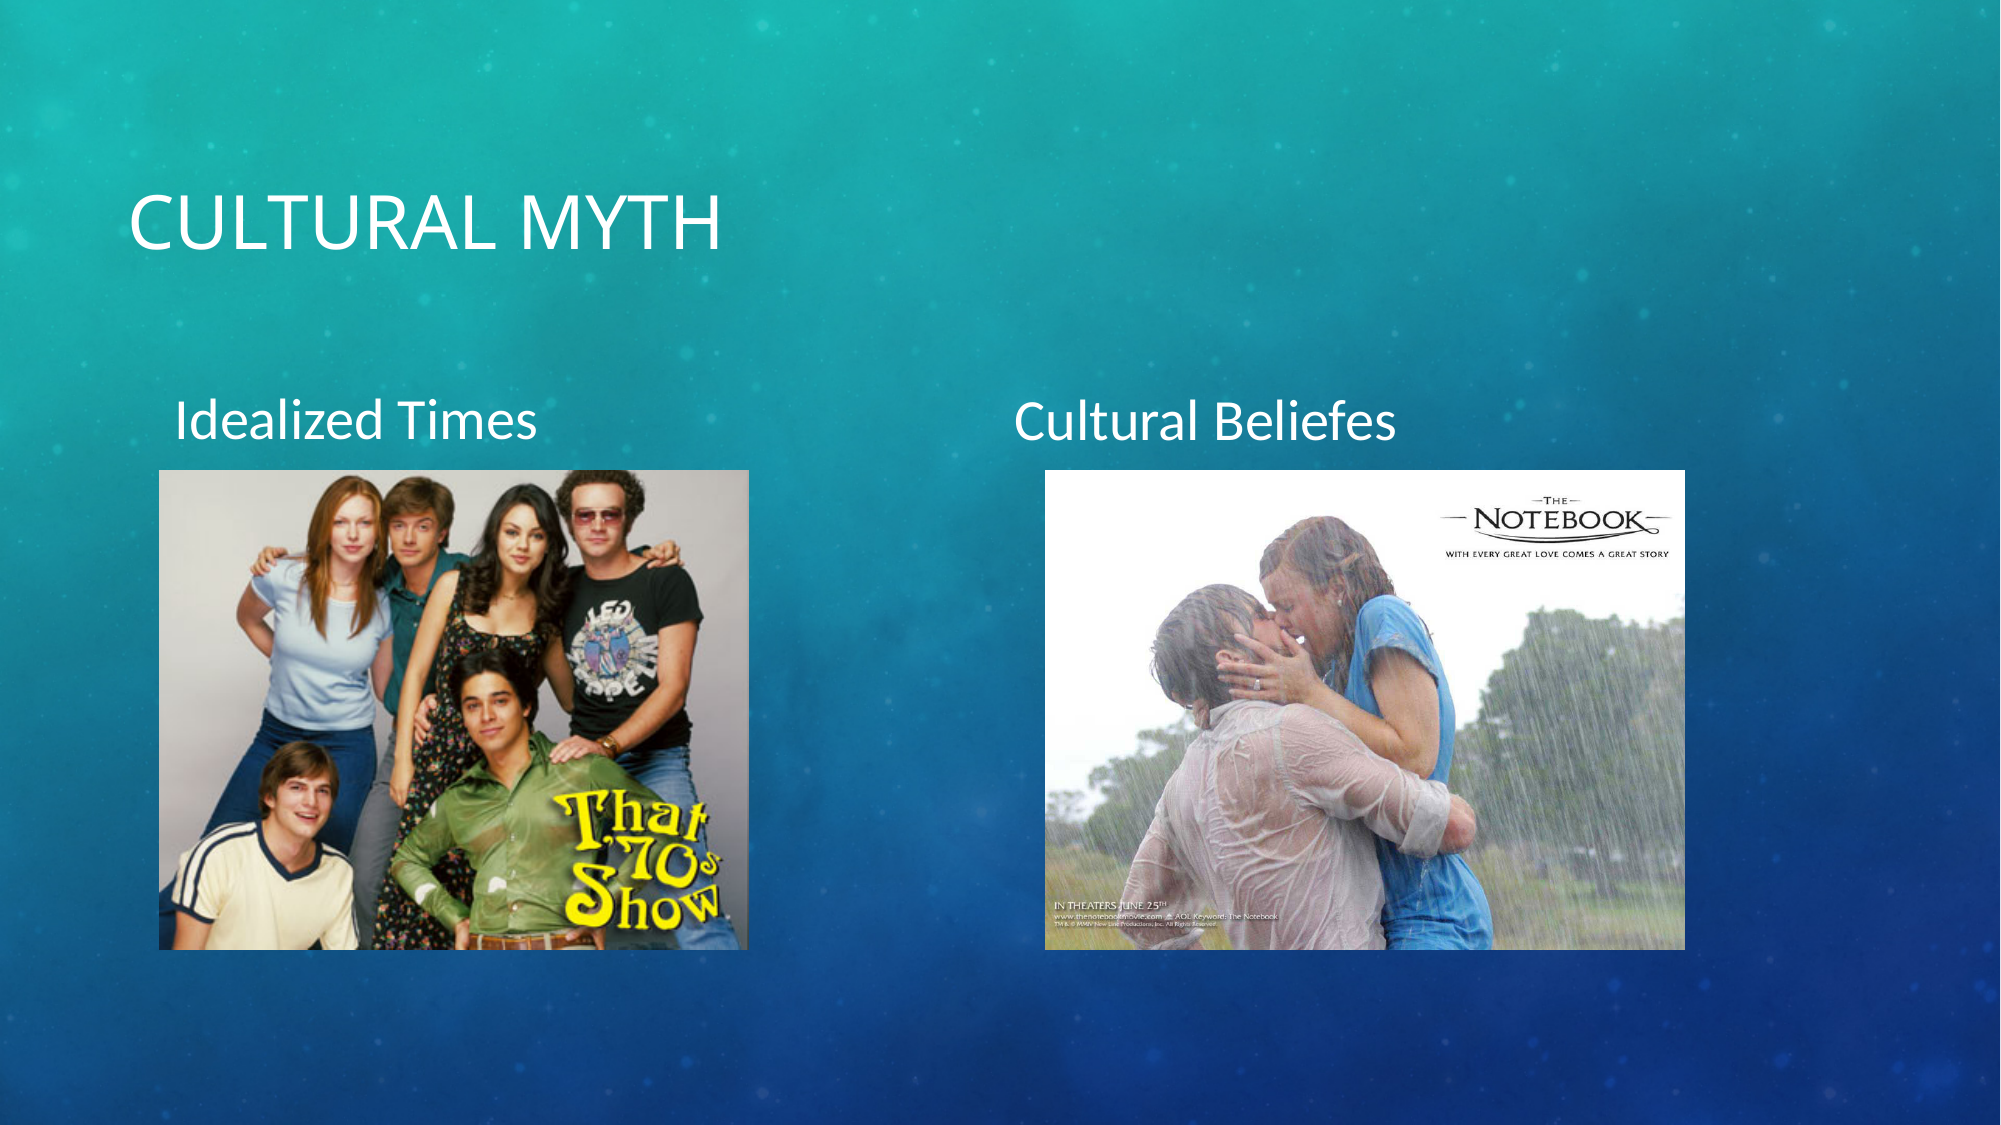

# Cultural myth
Idealized Times
Cultural Beliefes